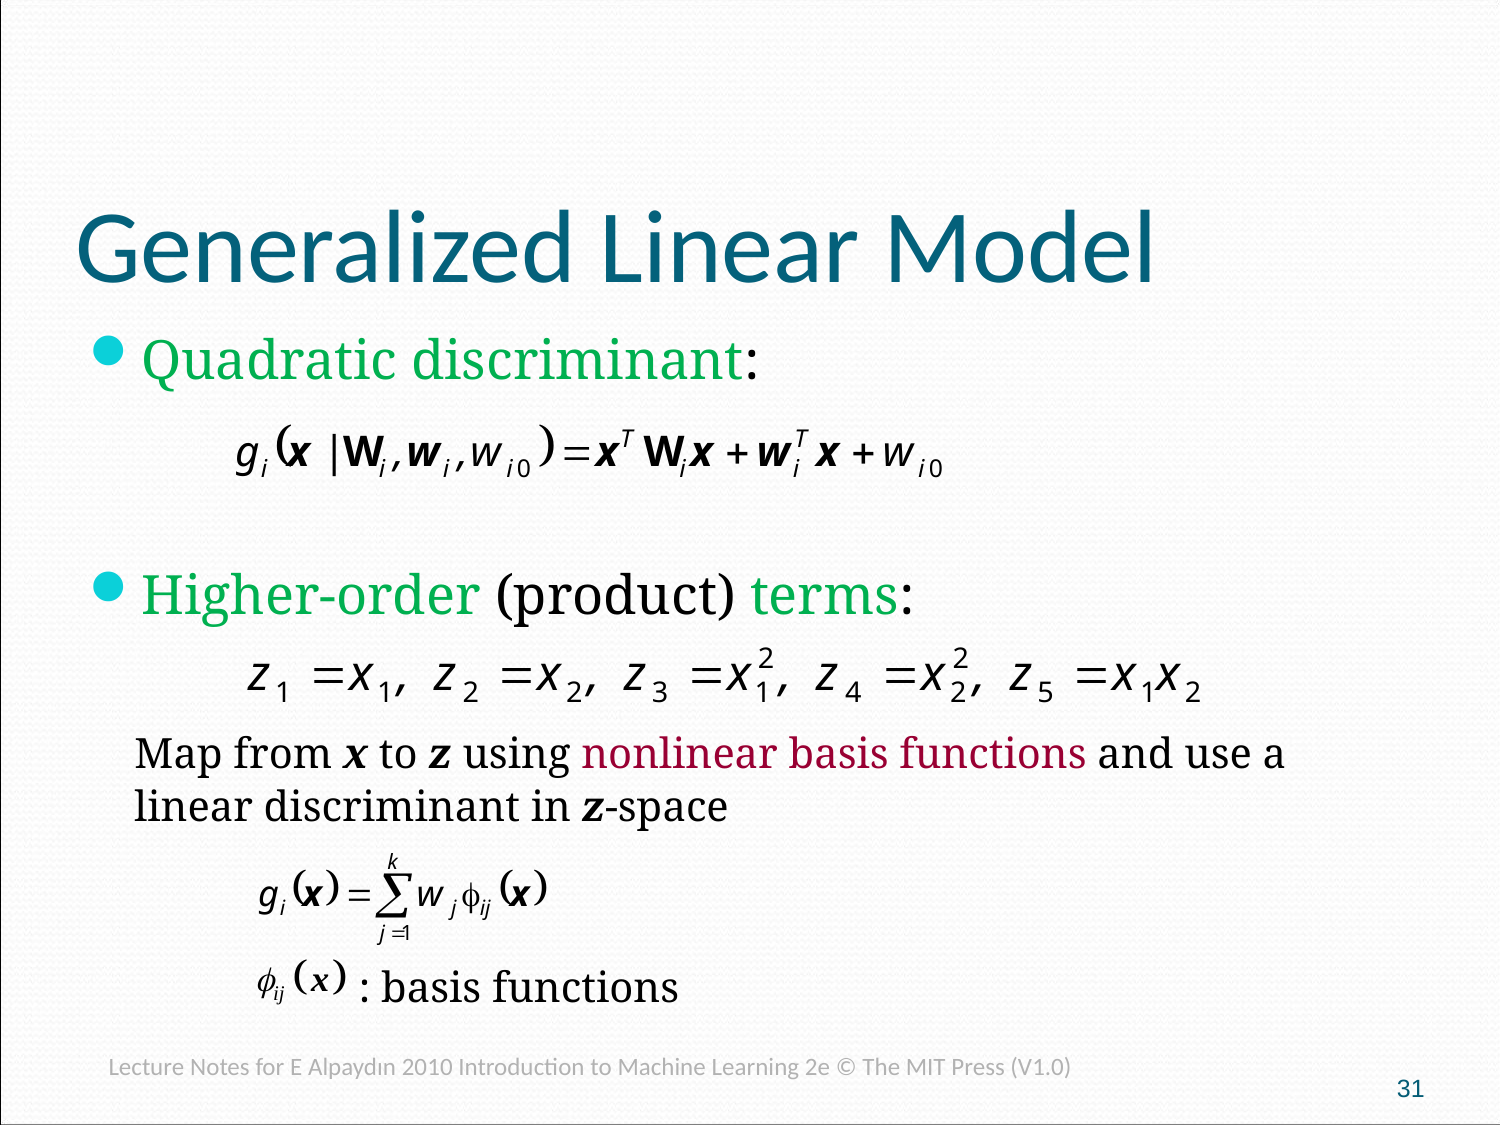

Generalized Linear Model
Quadratic discriminant:
Higher-order (product) terms:
	Map from x to z using nonlinear basis functions and use a linear discriminant in z-space
 : basis functions
Lecture Notes for E Alpaydın 2010 Introduction to Machine Learning 2e © The MIT Press (V1.0)